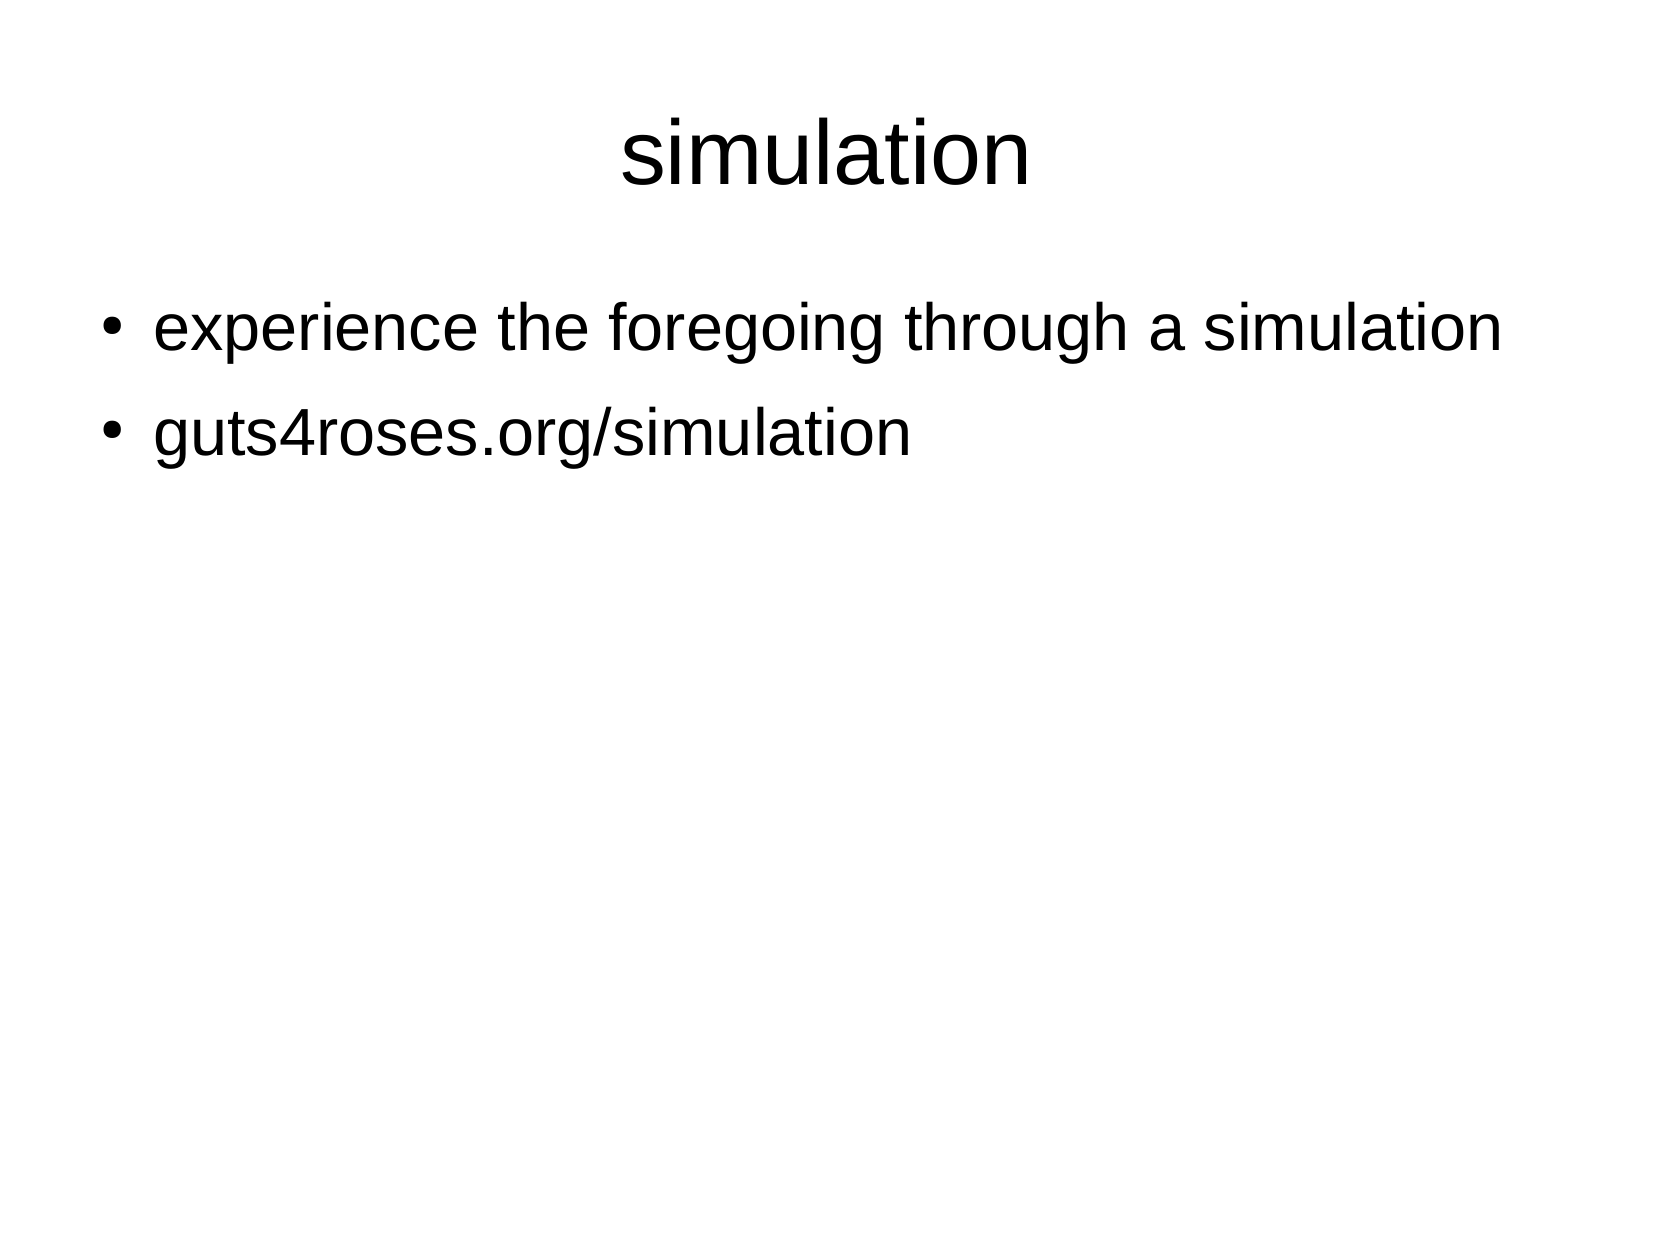

# simulation
experience the foregoing through a simulation
guts4roses.org/simulation